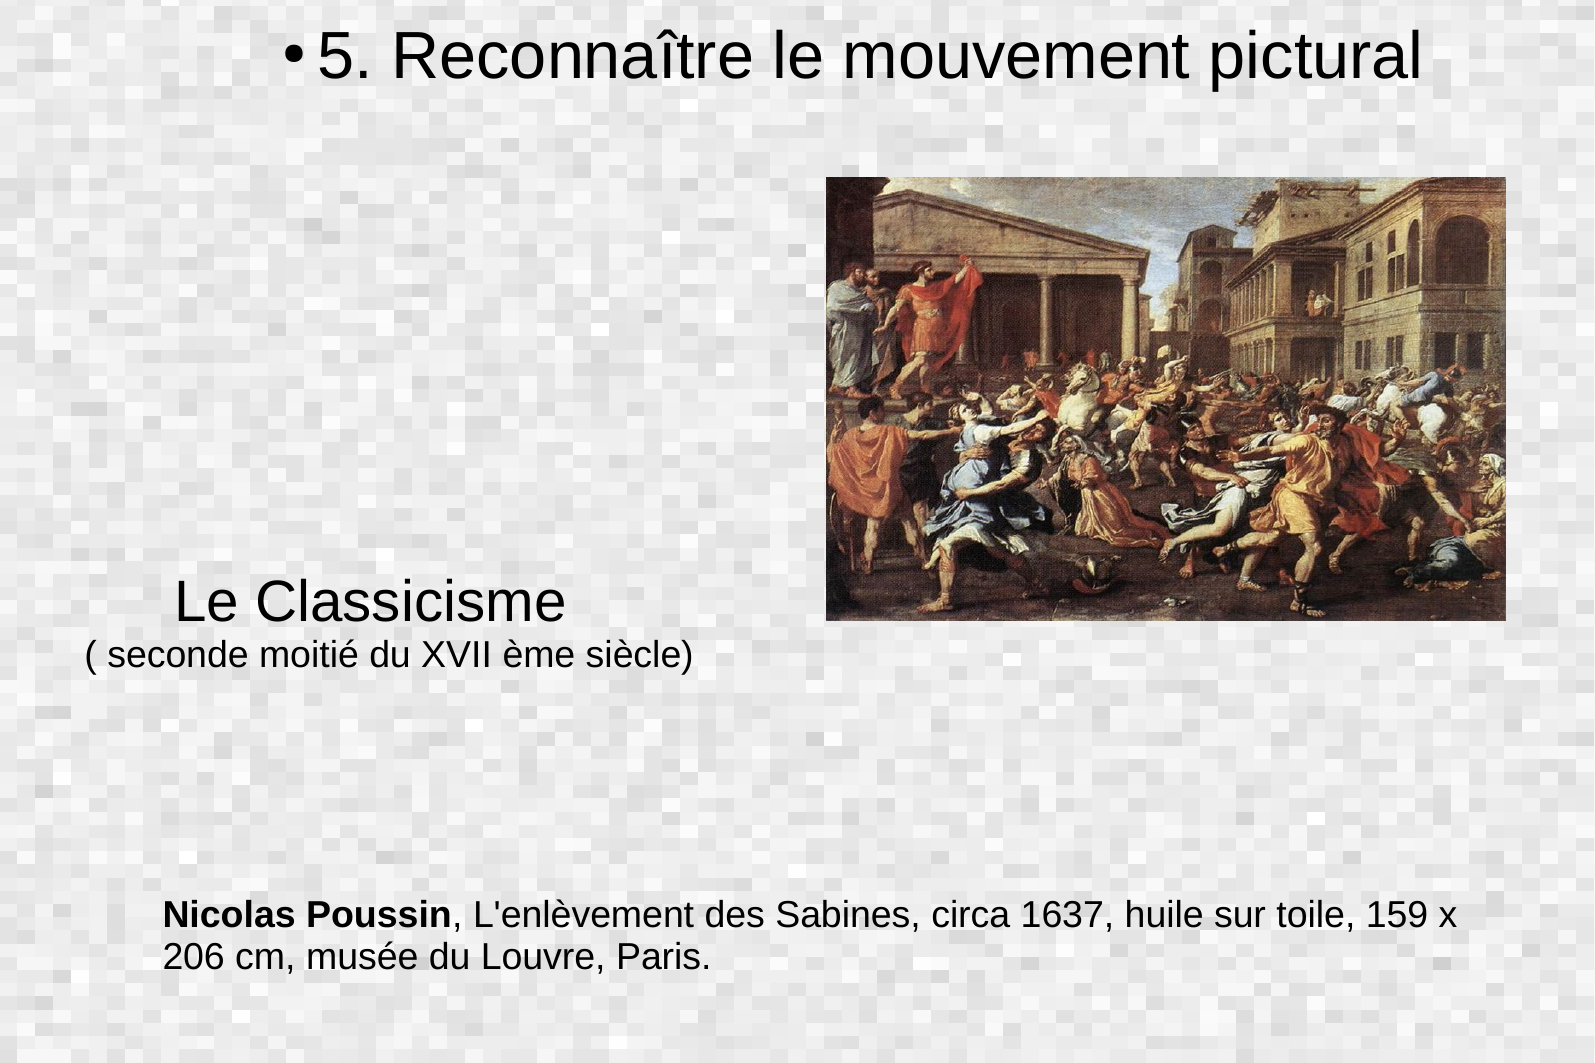

# 5. Reconnaître le mouvement pictural
Le Classicisme
( seconde moitié du XVII ème siècle)
Nicolas Poussin, L'enlèvement des Sabines, circa 1637, huile sur toile, 159 x 206 cm, musée du Louvre, Paris.